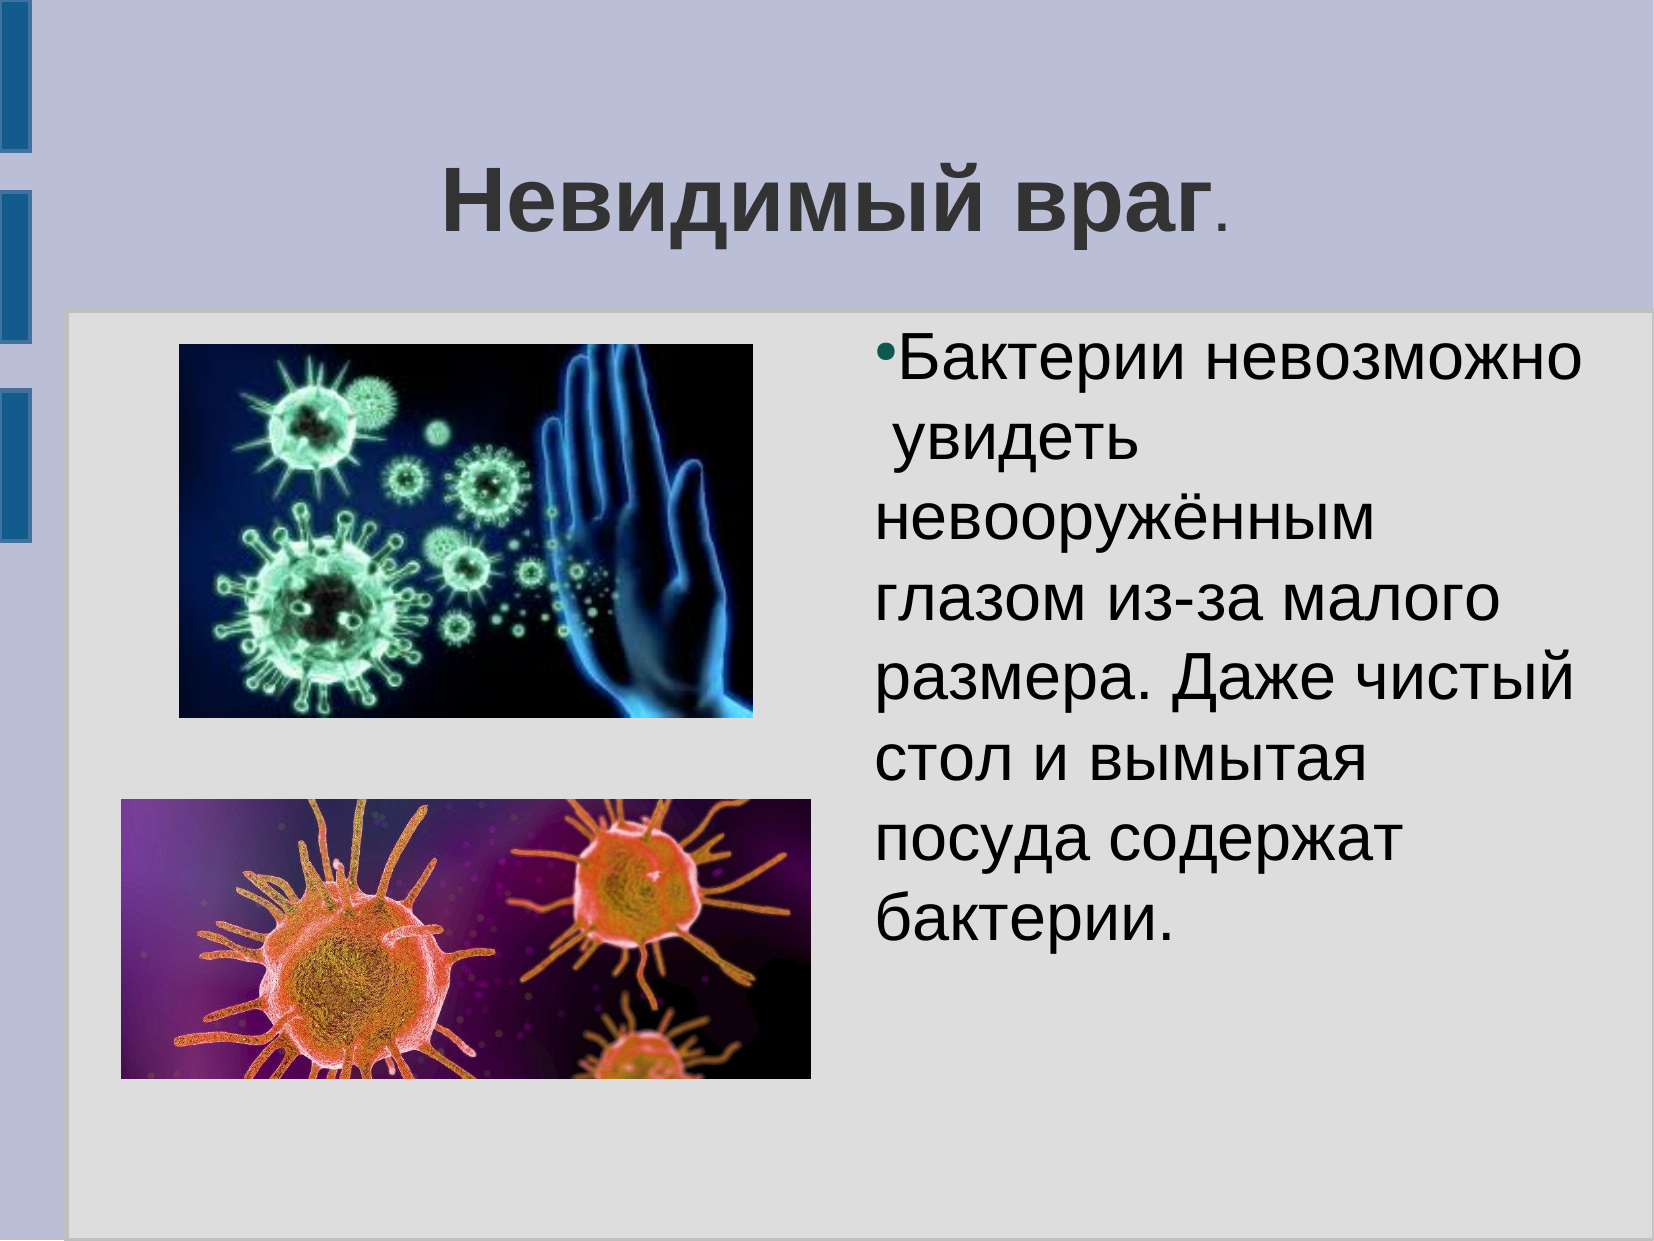

# Невидимый враг.
Бактерии невозможно увидеть невооружённым глазом из-за малого размера. Даже чистый стол и вымытая посуда содержат бактерии.